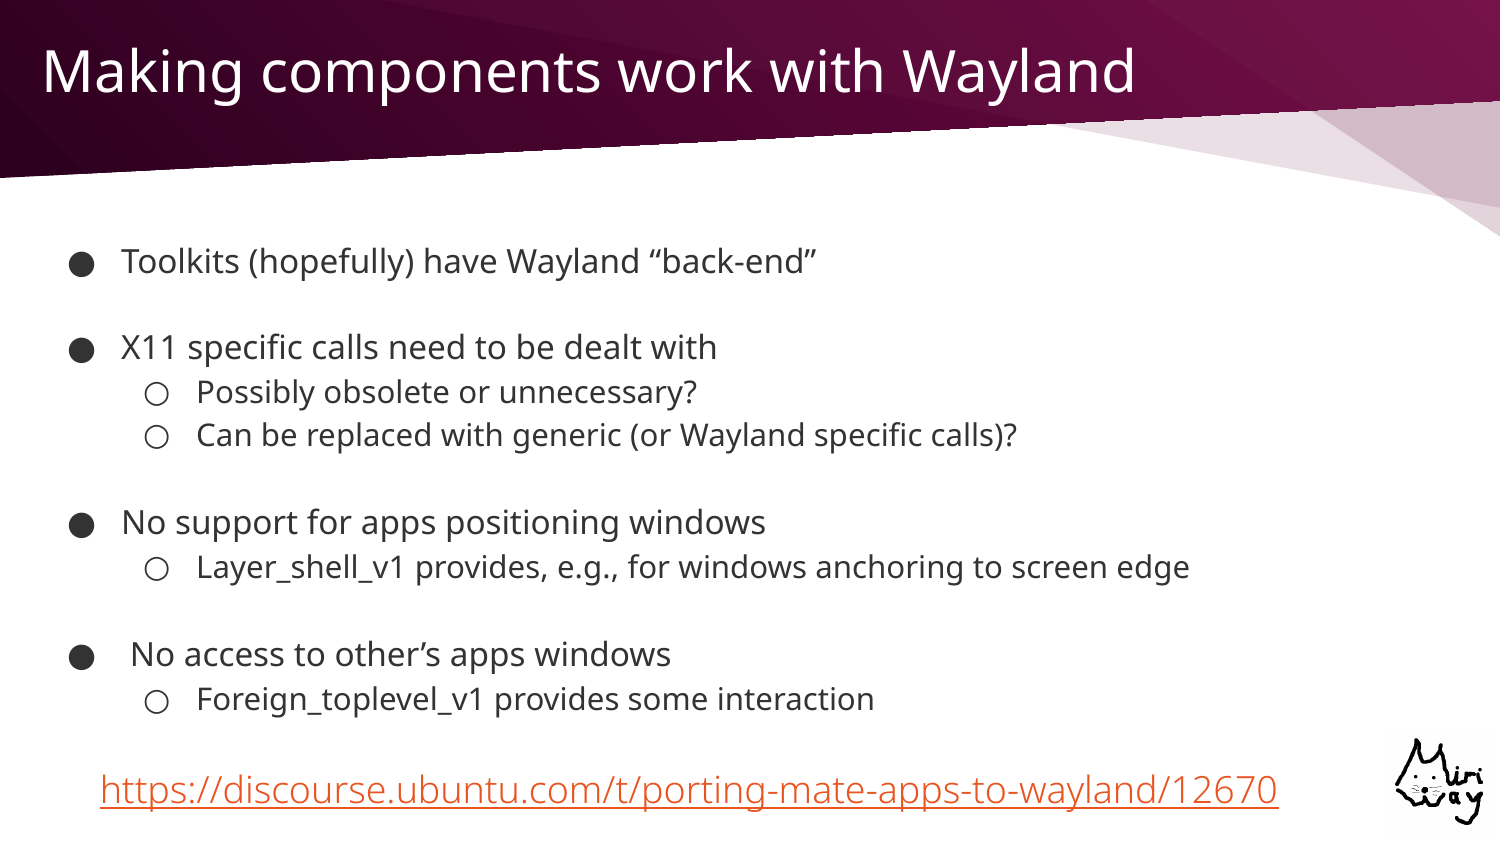

Making components work with Wayland
# Toolkits (hopefully) have Wayland “back-end”
X11 specific calls need to be dealt with
Possibly obsolete or unnecessary?
Can be replaced with generic (or Wayland specific calls)?
No support for apps positioning windows
Layer_shell_v1 provides, e.g., for windows anchoring to screen edge
 No access to other’s apps windows
Foreign_toplevel_v1 provides some interaction
https://discourse.ubuntu.com/t/porting-mate-apps-to-wayland/12670